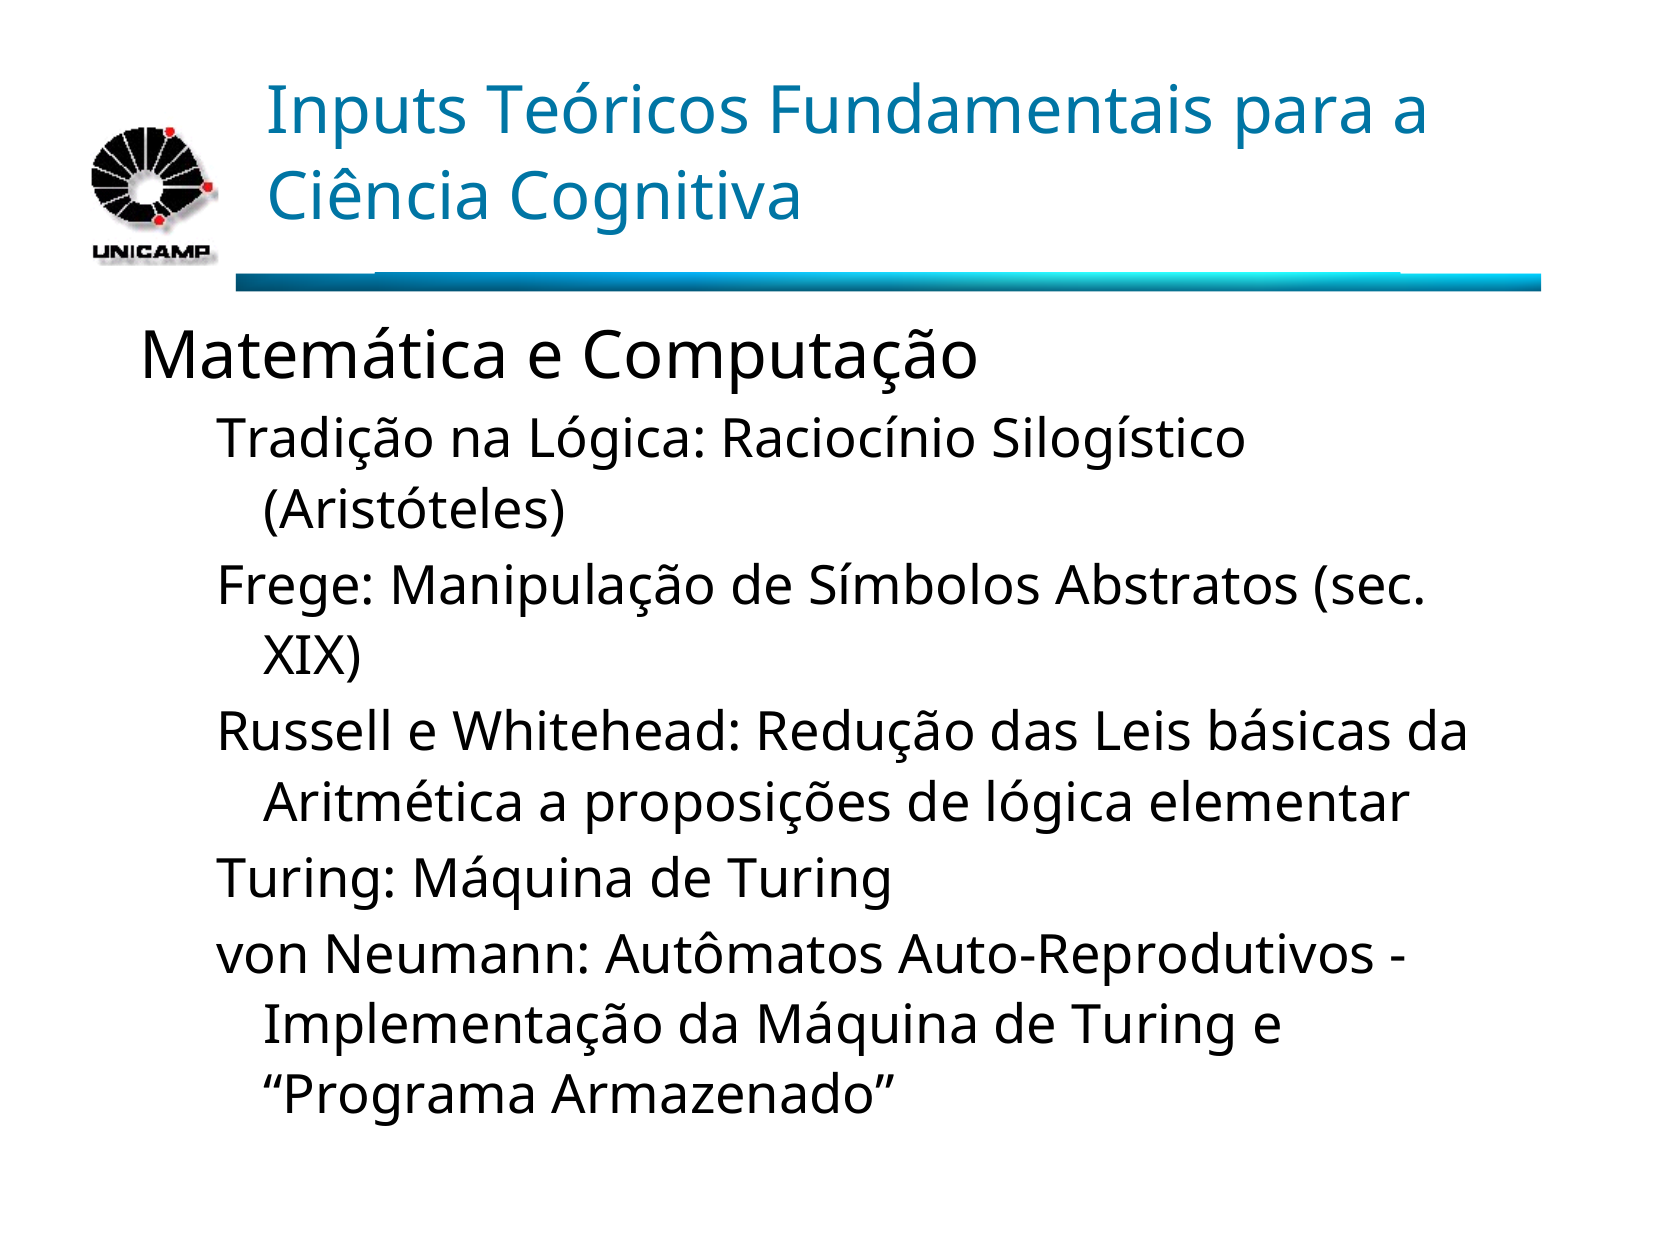

# Inputs Teóricos Fundamentais para a Ciência Cognitiva
Matemática e Computação
Tradição na Lógica: Raciocínio Silogístico (Aristóteles)
Frege: Manipulação de Símbolos Abstratos (sec. XIX)
Russell e Whitehead: Redução das Leis básicas da Aritmética a proposições de lógica elementar
Turing: Máquina de Turing
von Neumann: Autômatos Auto-Reprodutivos - Implementação da Máquina de Turing e “Programa Armazenado”